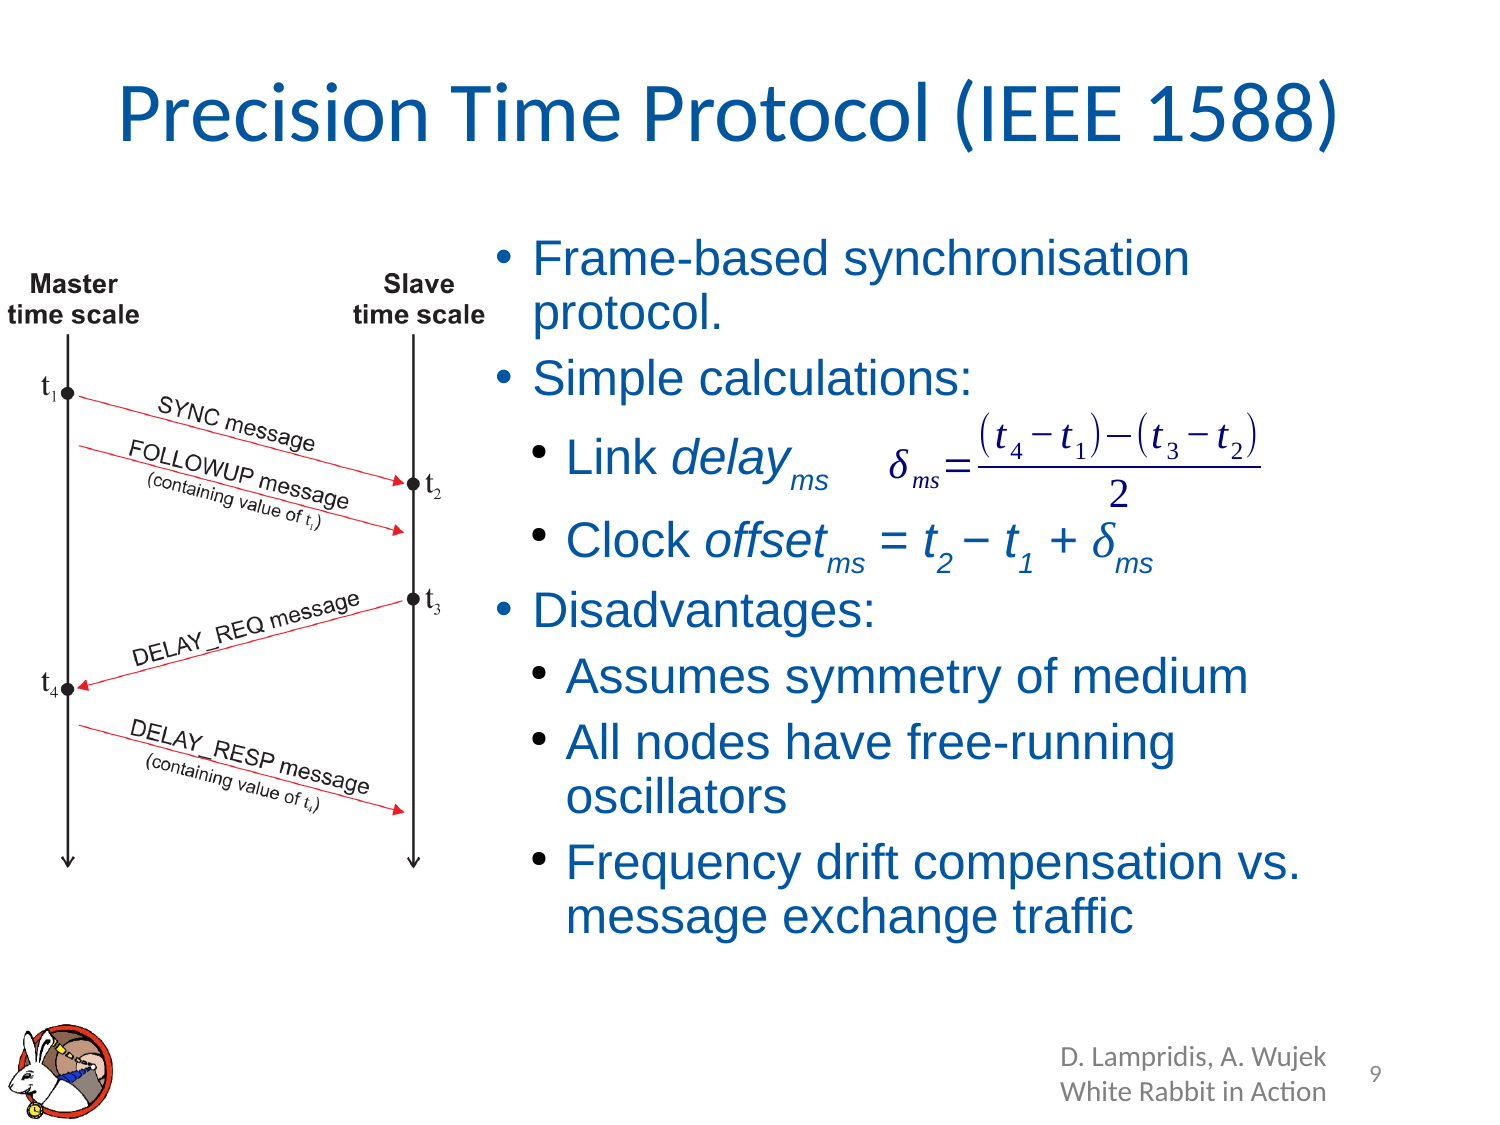

Precision Time Protocol (IEEE 1588)
Frame-based synchronisation protocol.
Simple calculations:
Link delayms
Clock offsetms = t2 − t1 + δms
Disadvantages:
Assumes symmetry of medium
All nodes have free-running oscillators
Frequency drift compensation vs. message exchange traffic